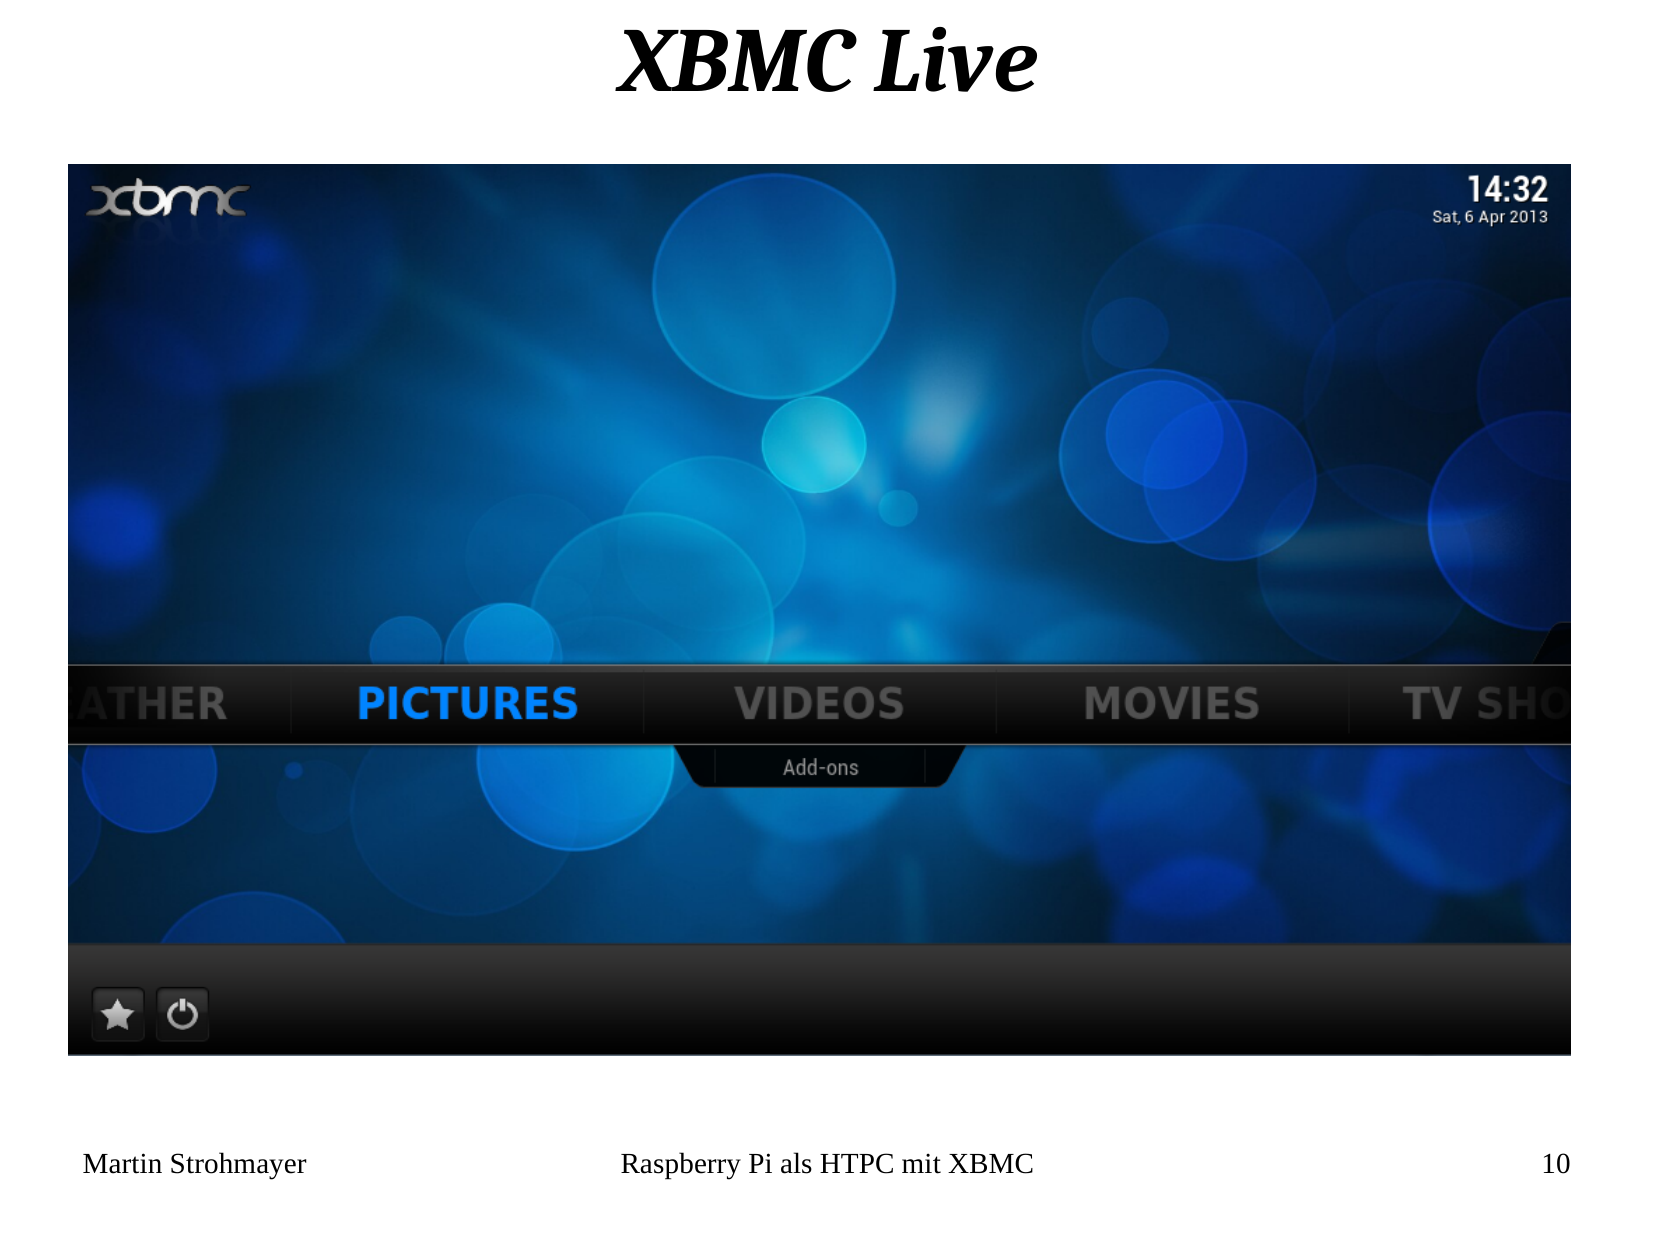

# XBMC Live
Martin Strohmayer
Raspberry Pi als HTPC mit XBMC
10